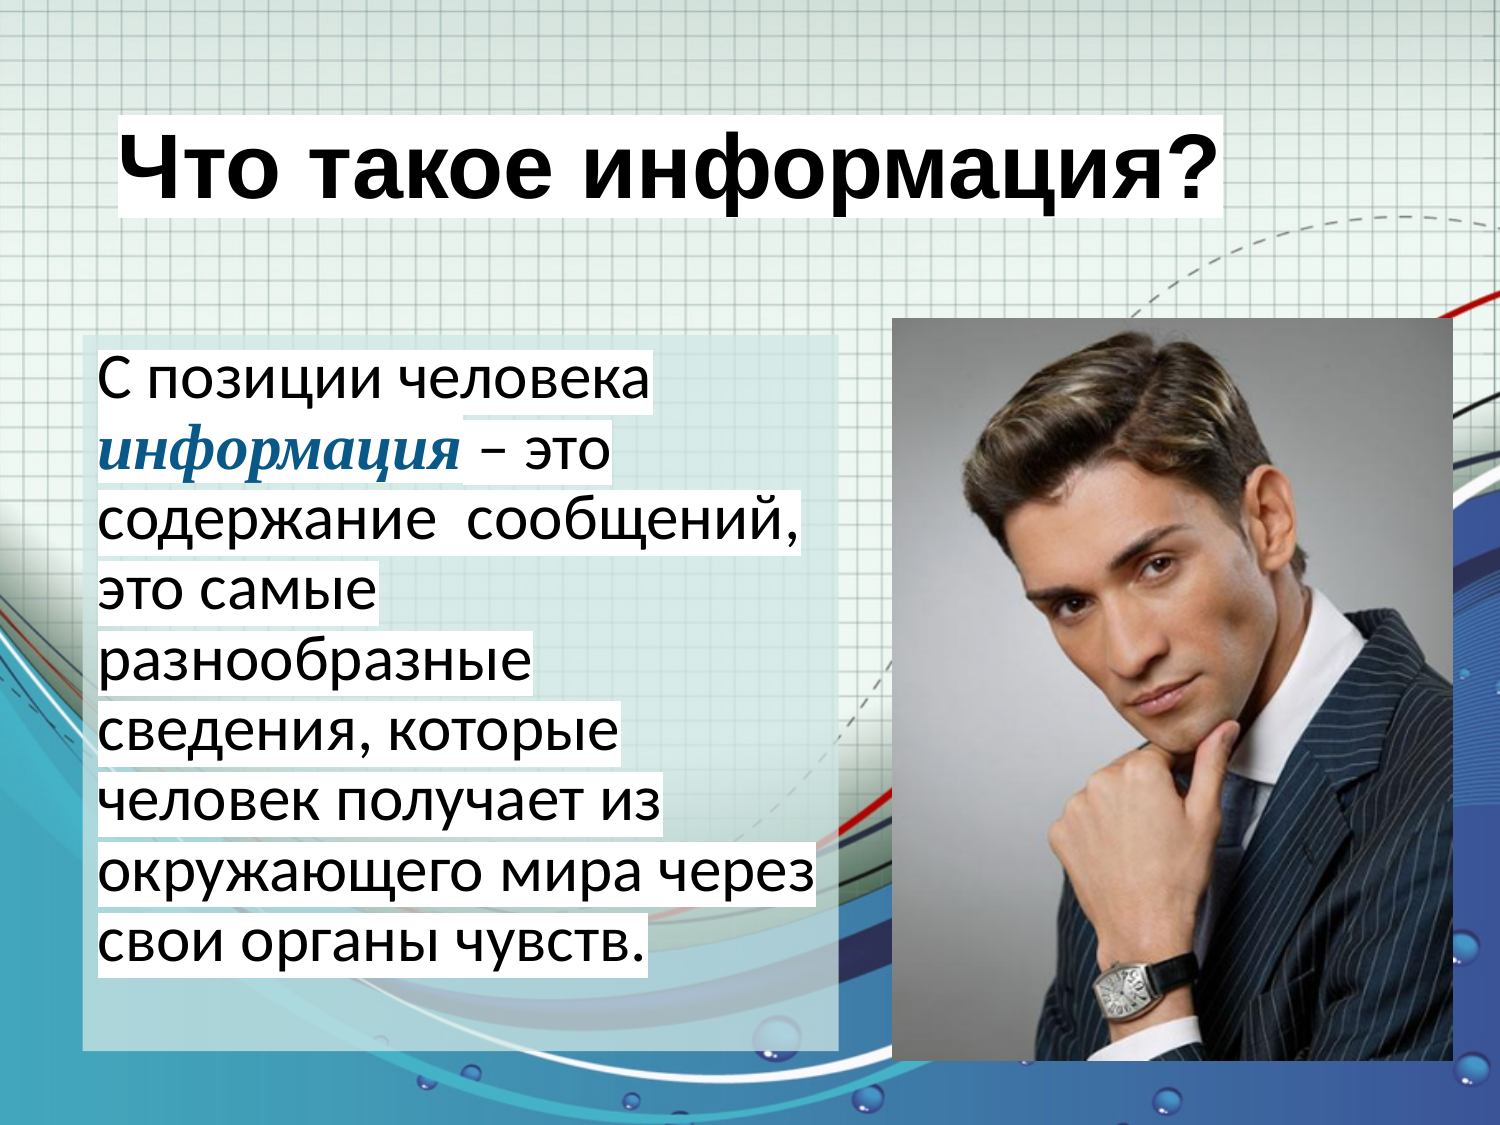

# Что такое информация?
С позиции человека информация – это содержание сообщений, это самые разнообразные сведения, которые человек получает из окружающего мира через свои органы чувств.